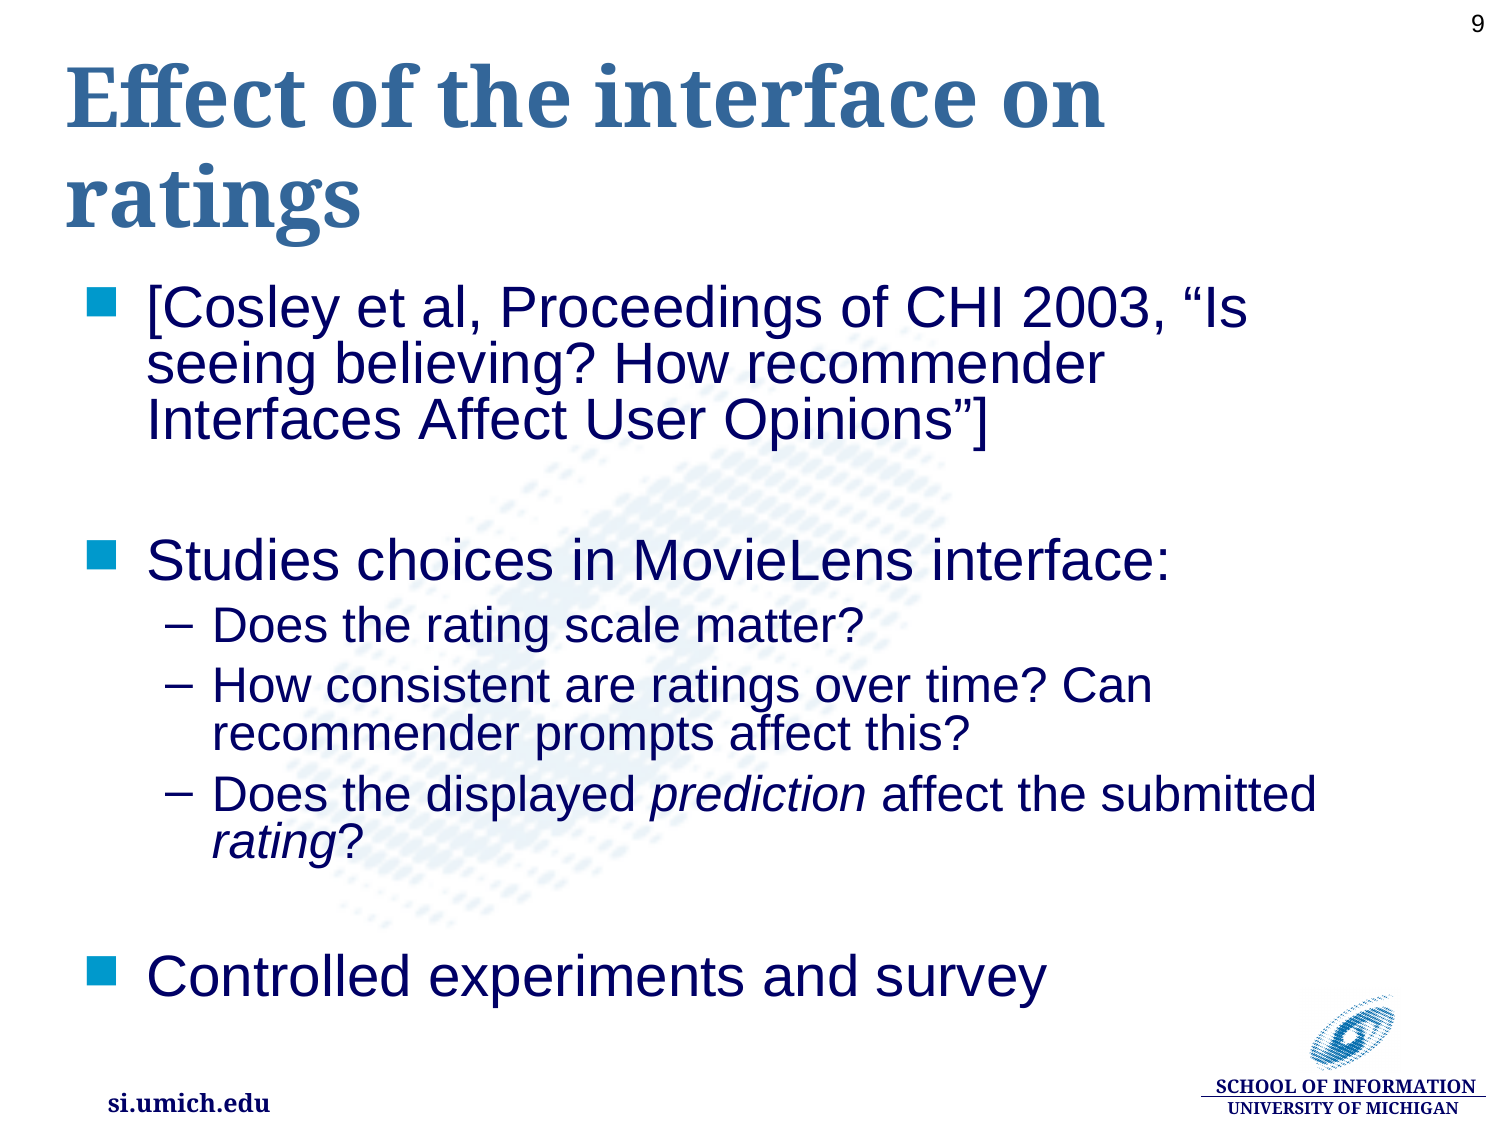

# Effect of the interface on ratings
[Cosley et al, Proceedings of CHI 2003, “Is seeing believing? How recommender Interfaces Affect User Opinions”]
Studies choices in MovieLens interface:
Does the rating scale matter?
How consistent are ratings over time? Can recommender prompts affect this?
Does the displayed prediction affect the submitted rating?
Controlled experiments and survey